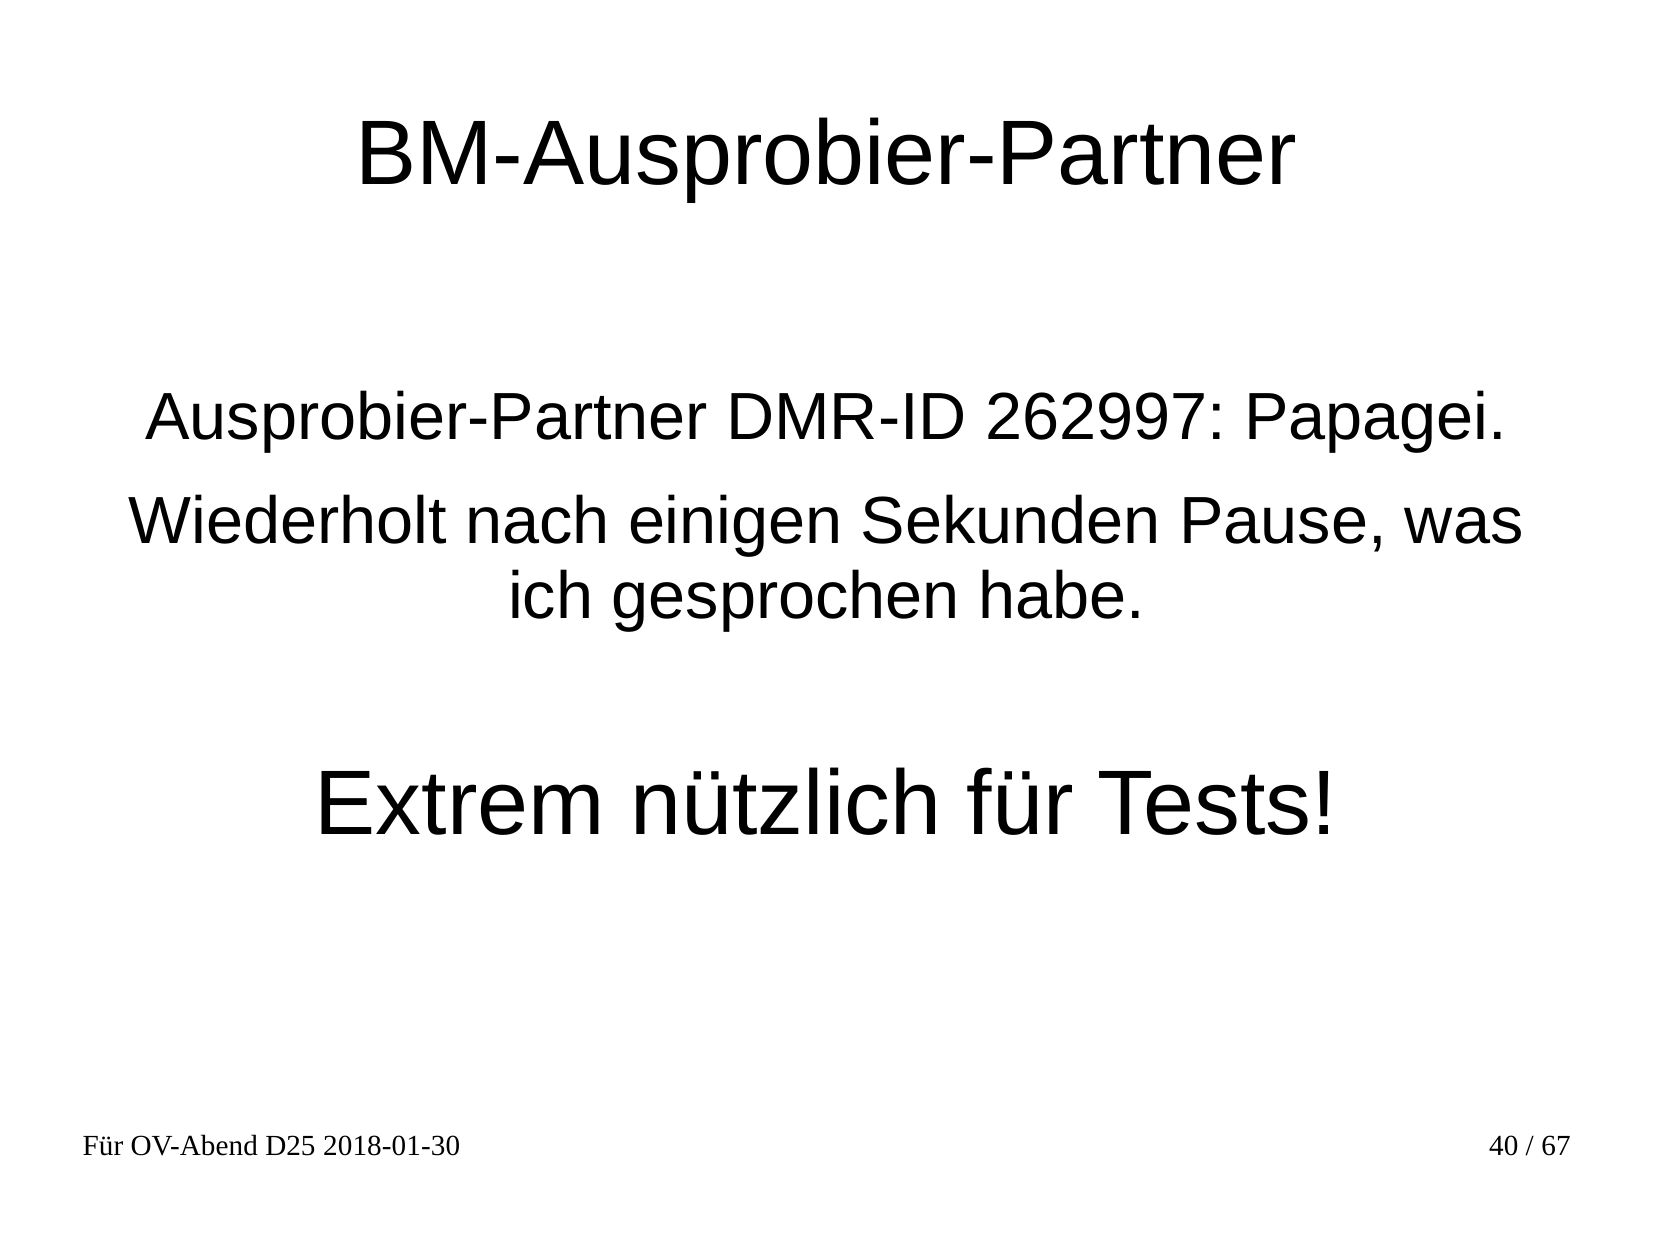

# BM-Ausprobier-Partner
Ausprobier-Partner DMR-ID 262997: Papagei.
Wiederholt nach einigen Sekunden Pause, was ich gesprochen habe.
Extrem nützlich für Tests!
40